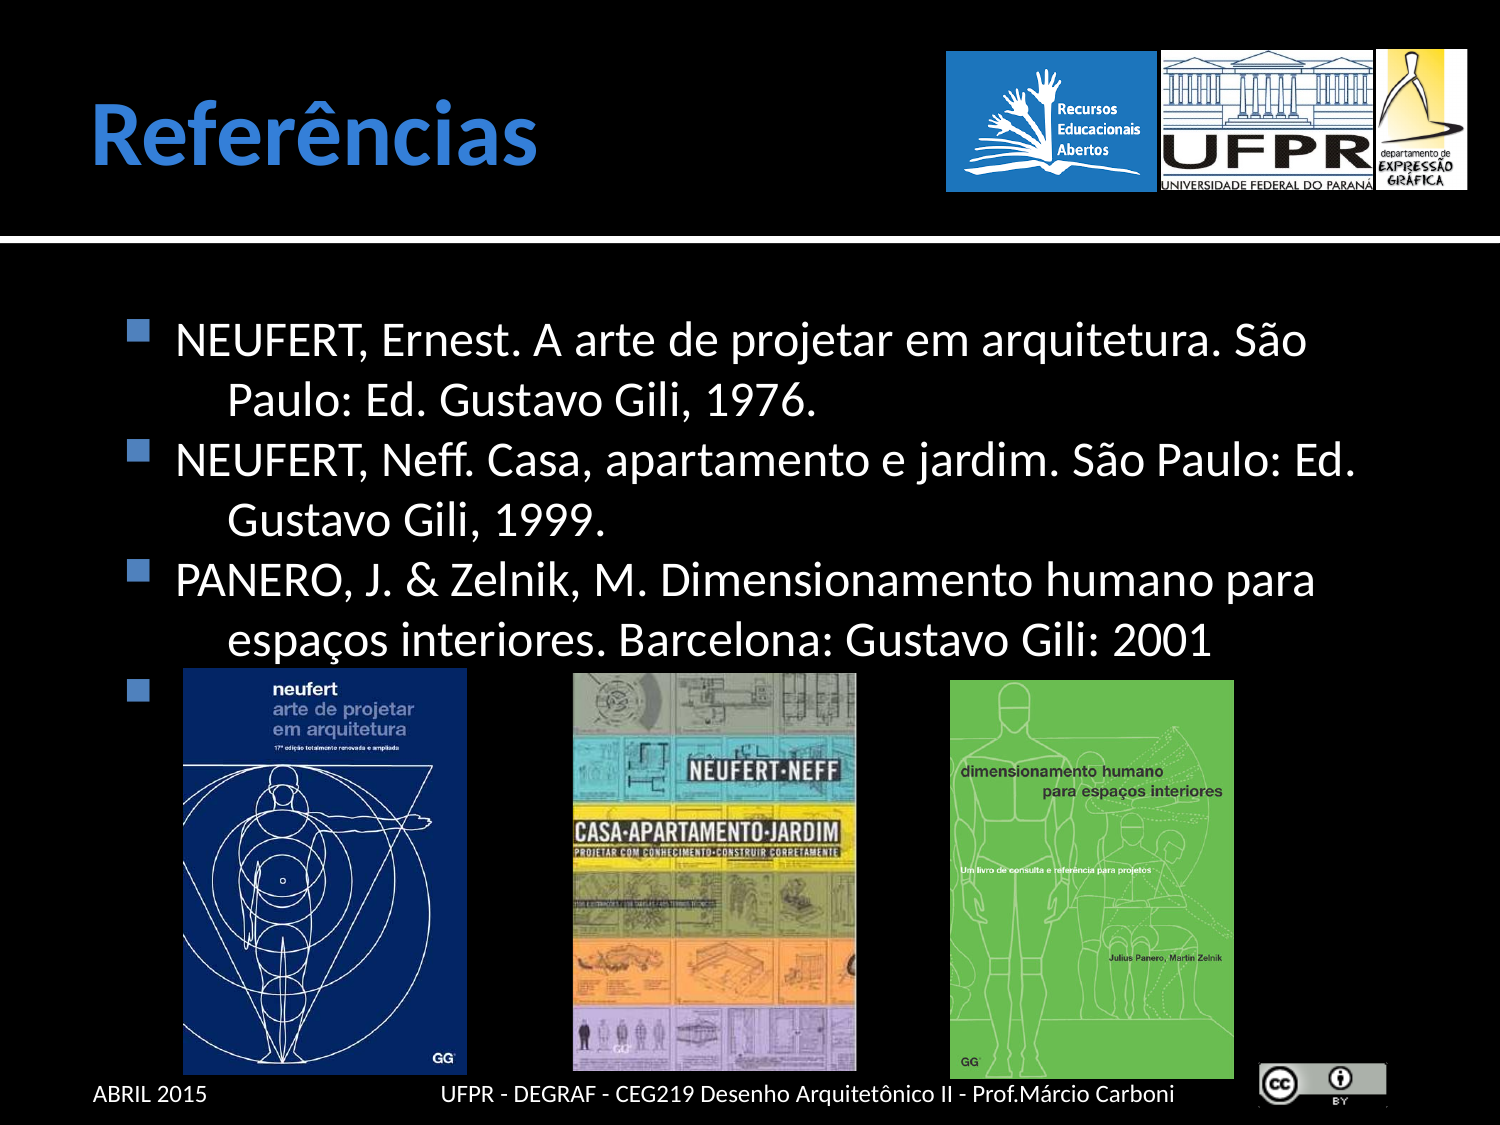

# Referências
NEUFERT, Ernest. A arte de projetar em arquitetura. São Paulo: Ed. Gustavo Gili, 1976.
NEUFERT, Neff. Casa, apartamento e jardim. São Paulo: Ed. Gustavo Gili, 1999.
PANERO, J. & Zelnik, M. Dimensionamento humano para espaços interiores. Barcelona: Gustavo Gili: 2001
ABRIL 2015
UFPR - DEGRAF - CEG219 Desenho Arquitetônico II - Prof.Márcio Carboni